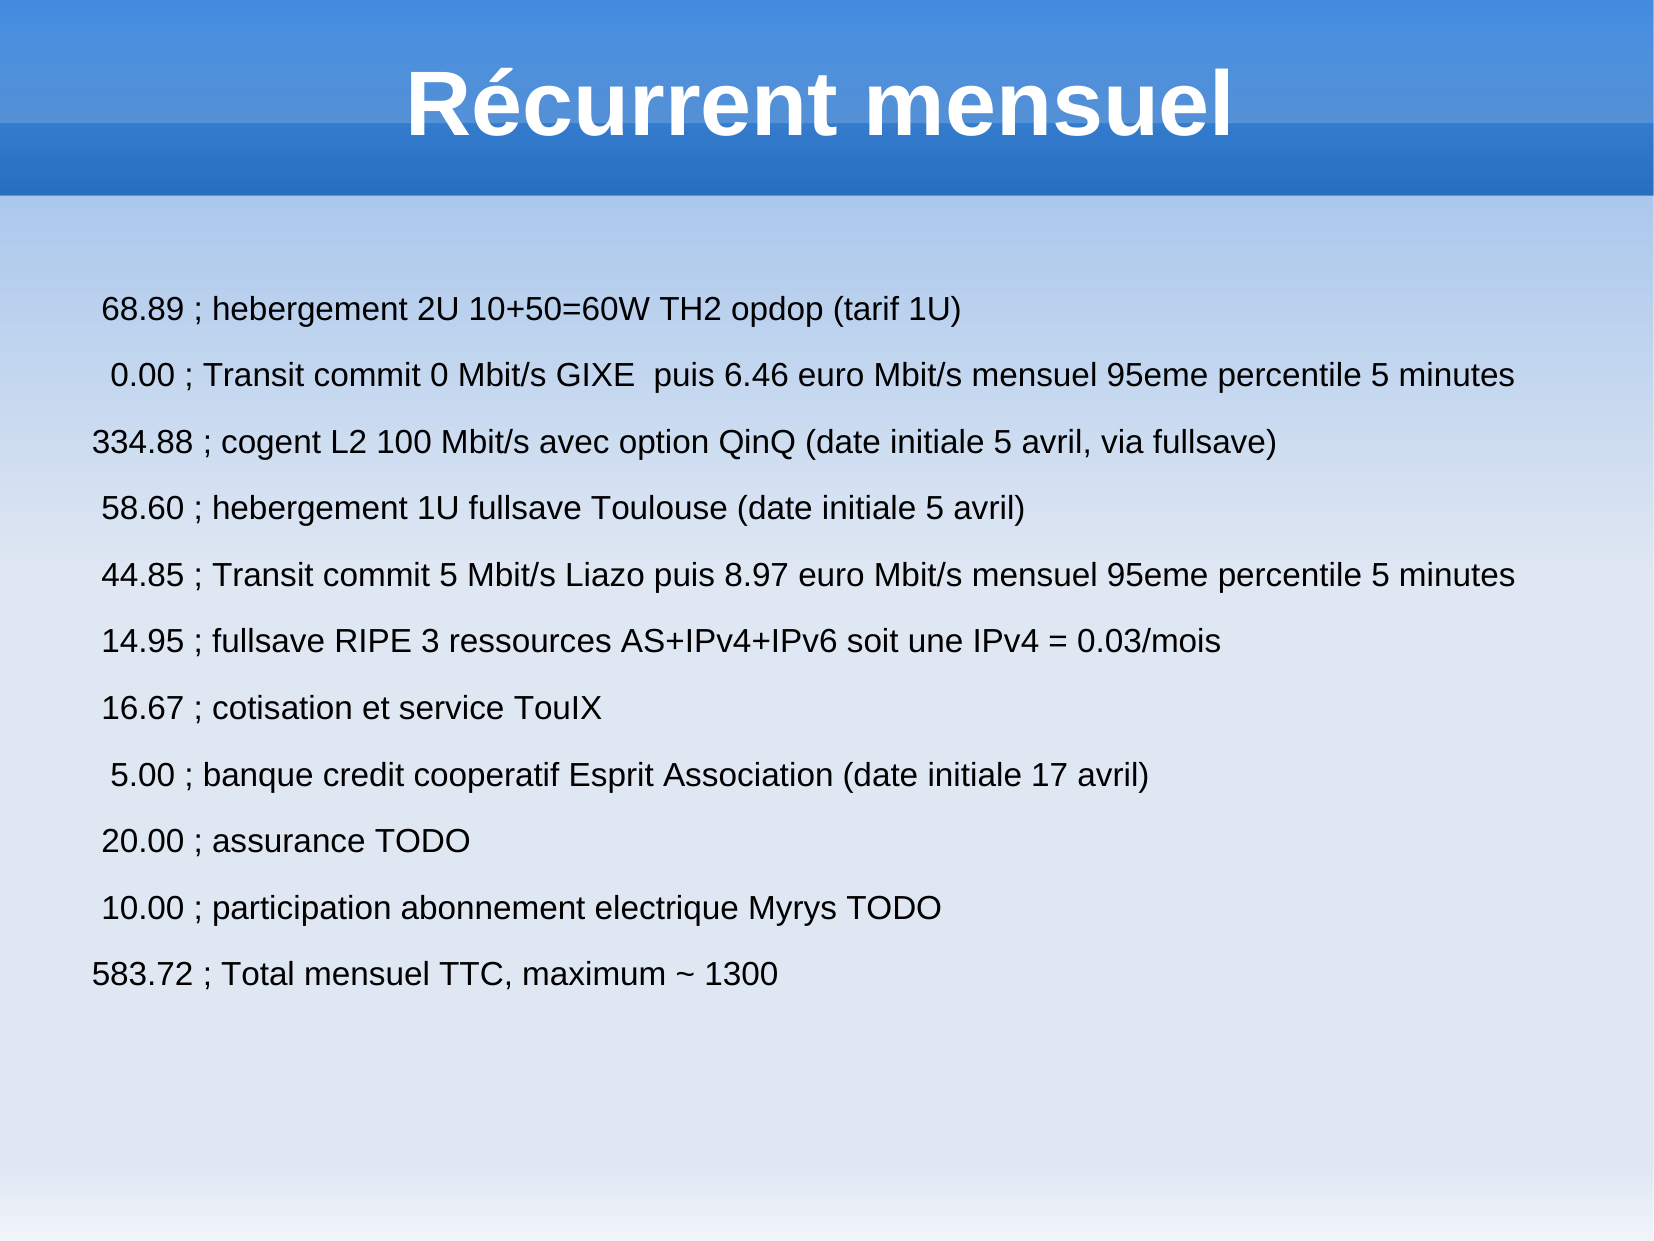

# Récurrent mensuel
 68.89 ; hebergement 2U 10+50=60W TH2 opdop (tarif 1U)
 0.00 ; Transit commit 0 Mbit/s GIXE puis 6.46 euro Mbit/s mensuel 95eme percentile 5 minutes
 334.88 ; cogent L2 100 Mbit/s avec option QinQ (date initiale 5 avril, via fullsave)
 58.60 ; hebergement 1U fullsave Toulouse (date initiale 5 avril)
 44.85 ; Transit commit 5 Mbit/s Liazo puis 8.97 euro Mbit/s mensuel 95eme percentile 5 minutes
 14.95 ; fullsave RIPE 3 ressources AS+IPv4+IPv6 soit une IPv4 = 0.03/mois
 16.67 ; cotisation et service TouIX
 5.00 ; banque credit cooperatif Esprit Association (date initiale 17 avril)
 20.00 ; assurance TODO
 10.00 ; participation abonnement electrique Myrys TODO
 583.72 ; Total mensuel TTC, maximum ~ 1300